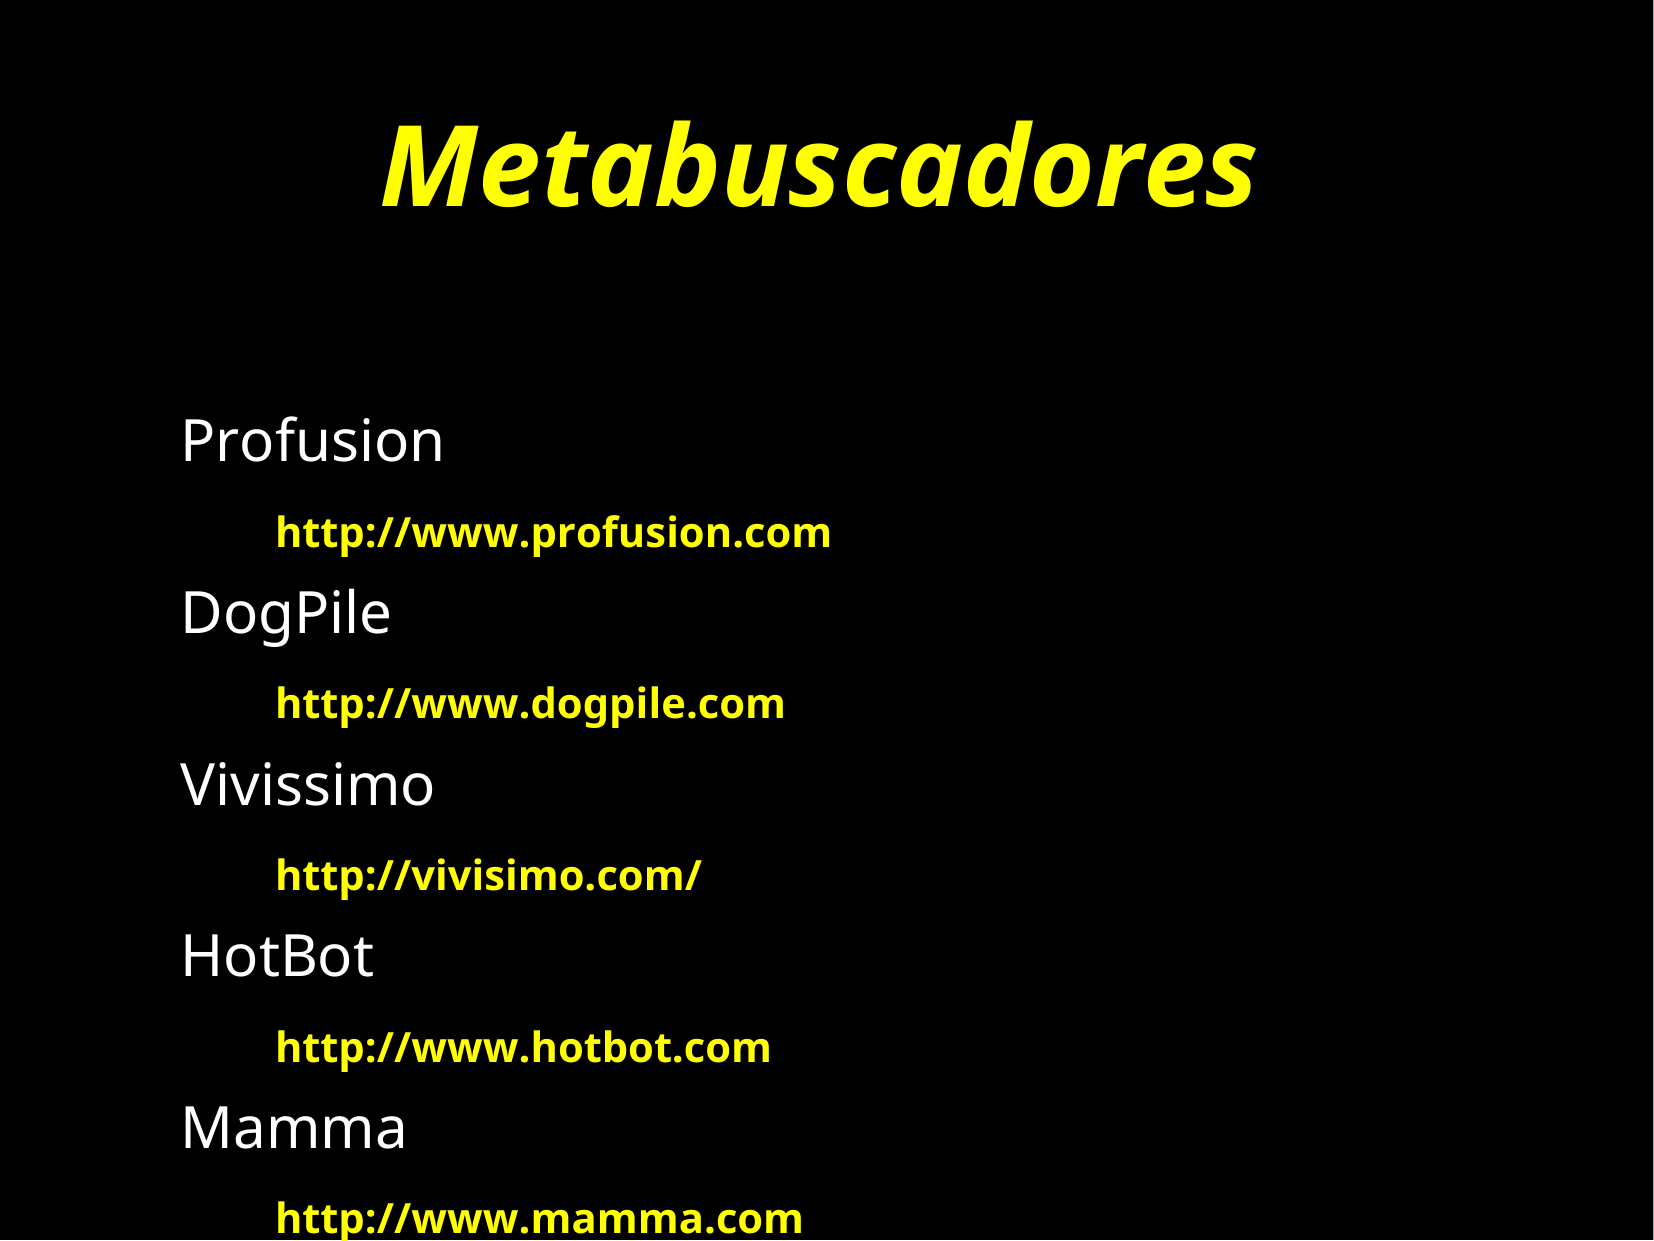

# Metabuscadores
Profusion
http://www.profusion.com
DogPile
http://www.dogpile.com
Vivissimo
http://vivisimo.com/
HotBot
http://www.hotbot.com
Mamma
http://www.mamma.com